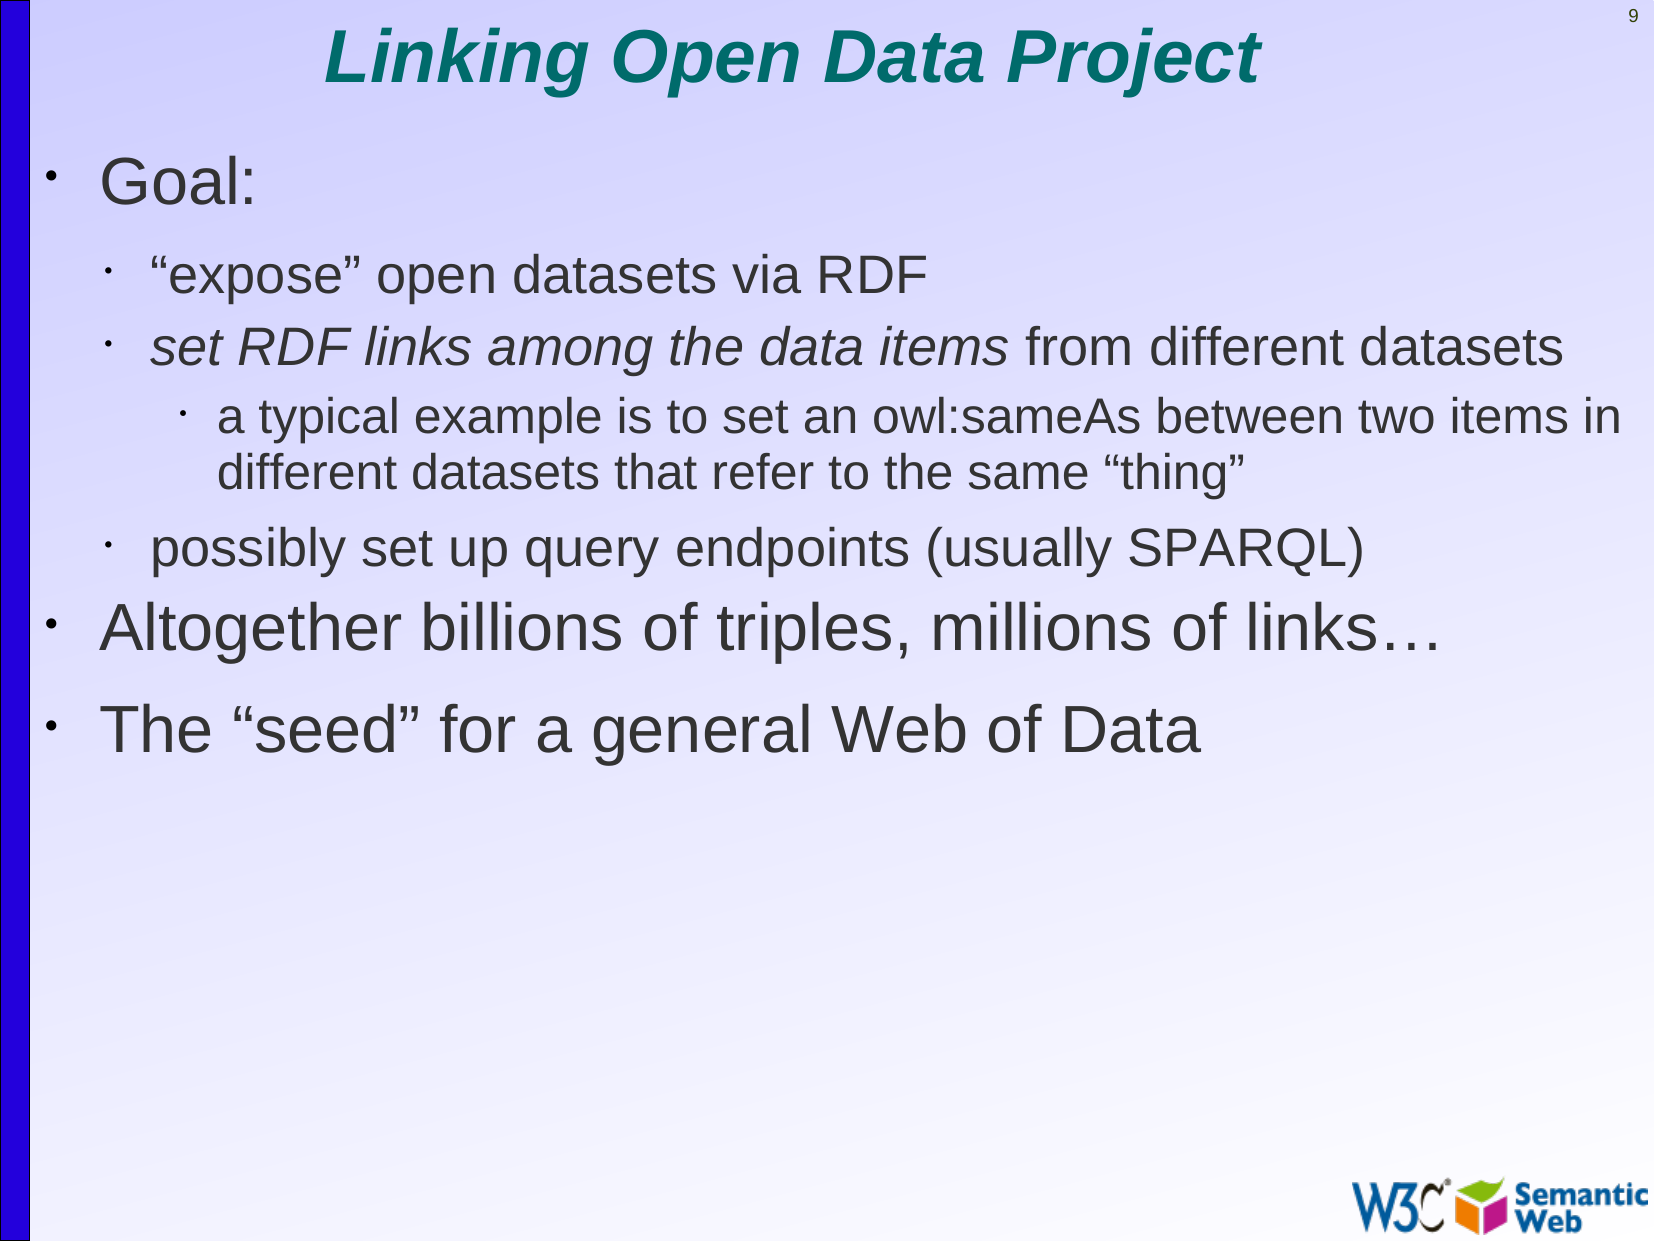

# Linking Open Data Project
Goal:
“expose” open datasets via RDF
set RDF links among the data items from different datasets
a typical example is to set an owl:sameAs between two items in different datasets that refer to the same “thing”
possibly set up query endpoints (usually SPARQL)
Altogether billions of triples, millions of links…
The “seed” for a general Web of Data